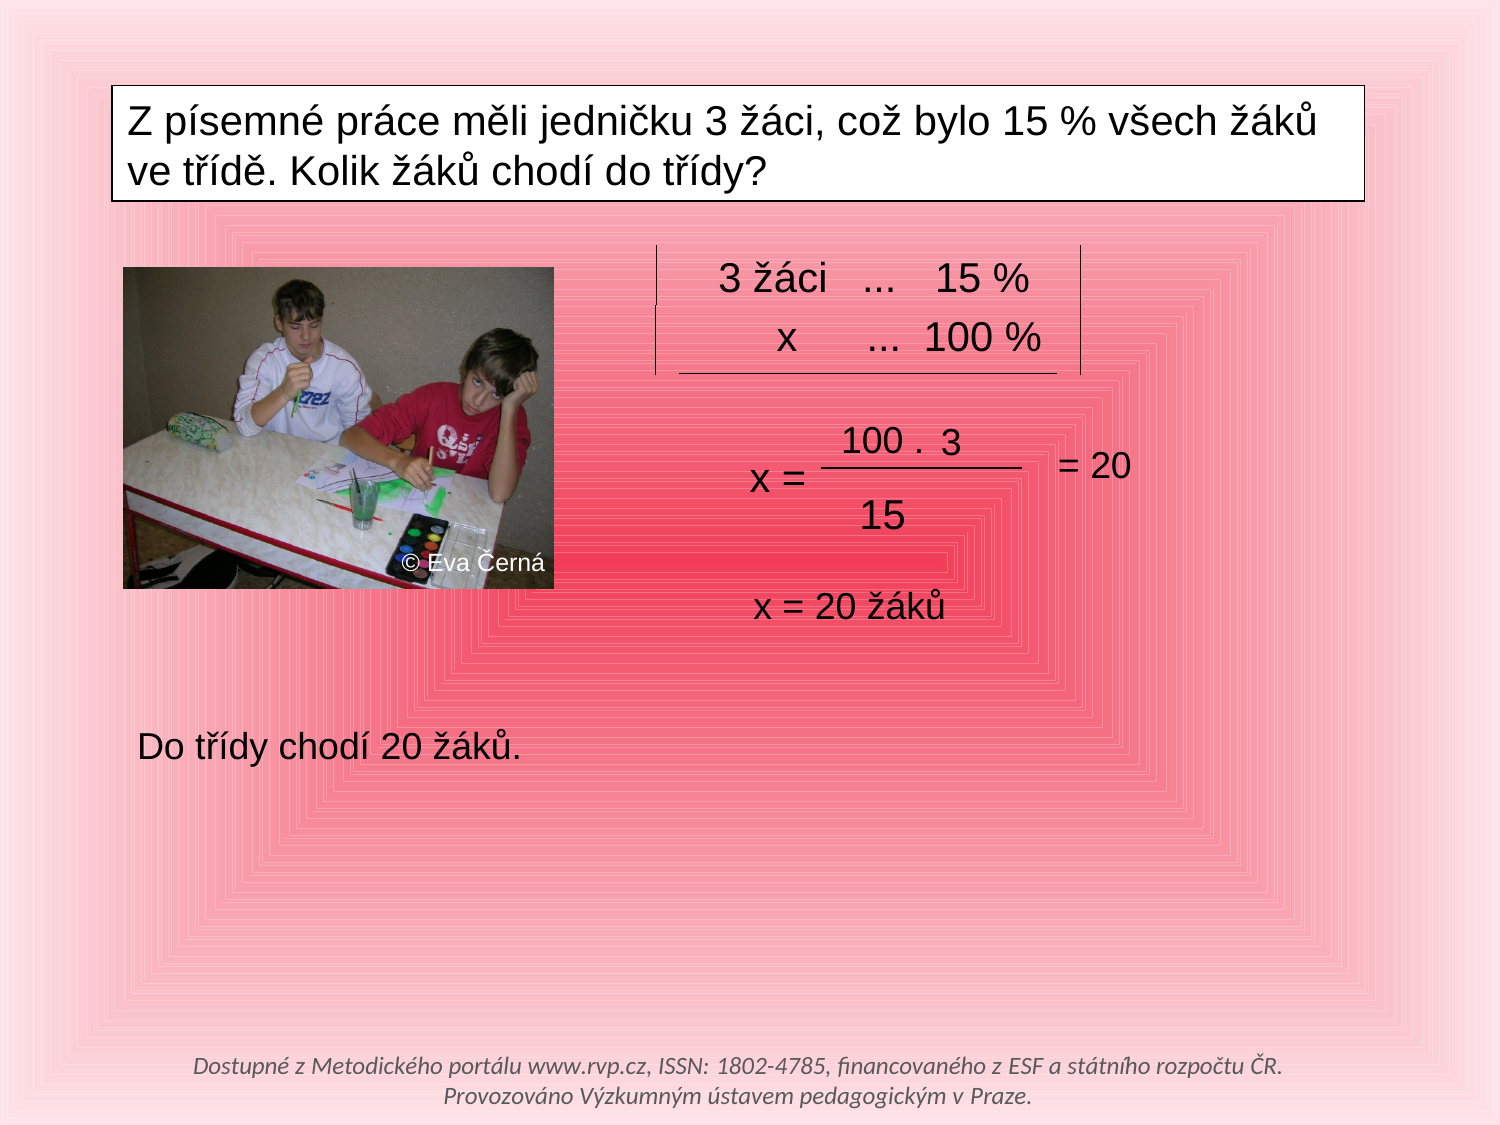

# Z písemné práce měli jedničku 3 žáci, což bylo 15 % všech žáků ve třídě. Kolik žáků chodí do třídy?
3 žáci ...
15 %
© Eva Černá
 x ...
100 %
100 .
3
= 20
x =
15
x = 20 žáků
Do třídy chodí 20 žáků.
Dostupné z Metodického portálu www.rvp.cz, ISSN: 1802-4785, financovaného z ESF a státního rozpočtu ČR. Provozováno Výzkumným ústavem pedagogickým v Praze.